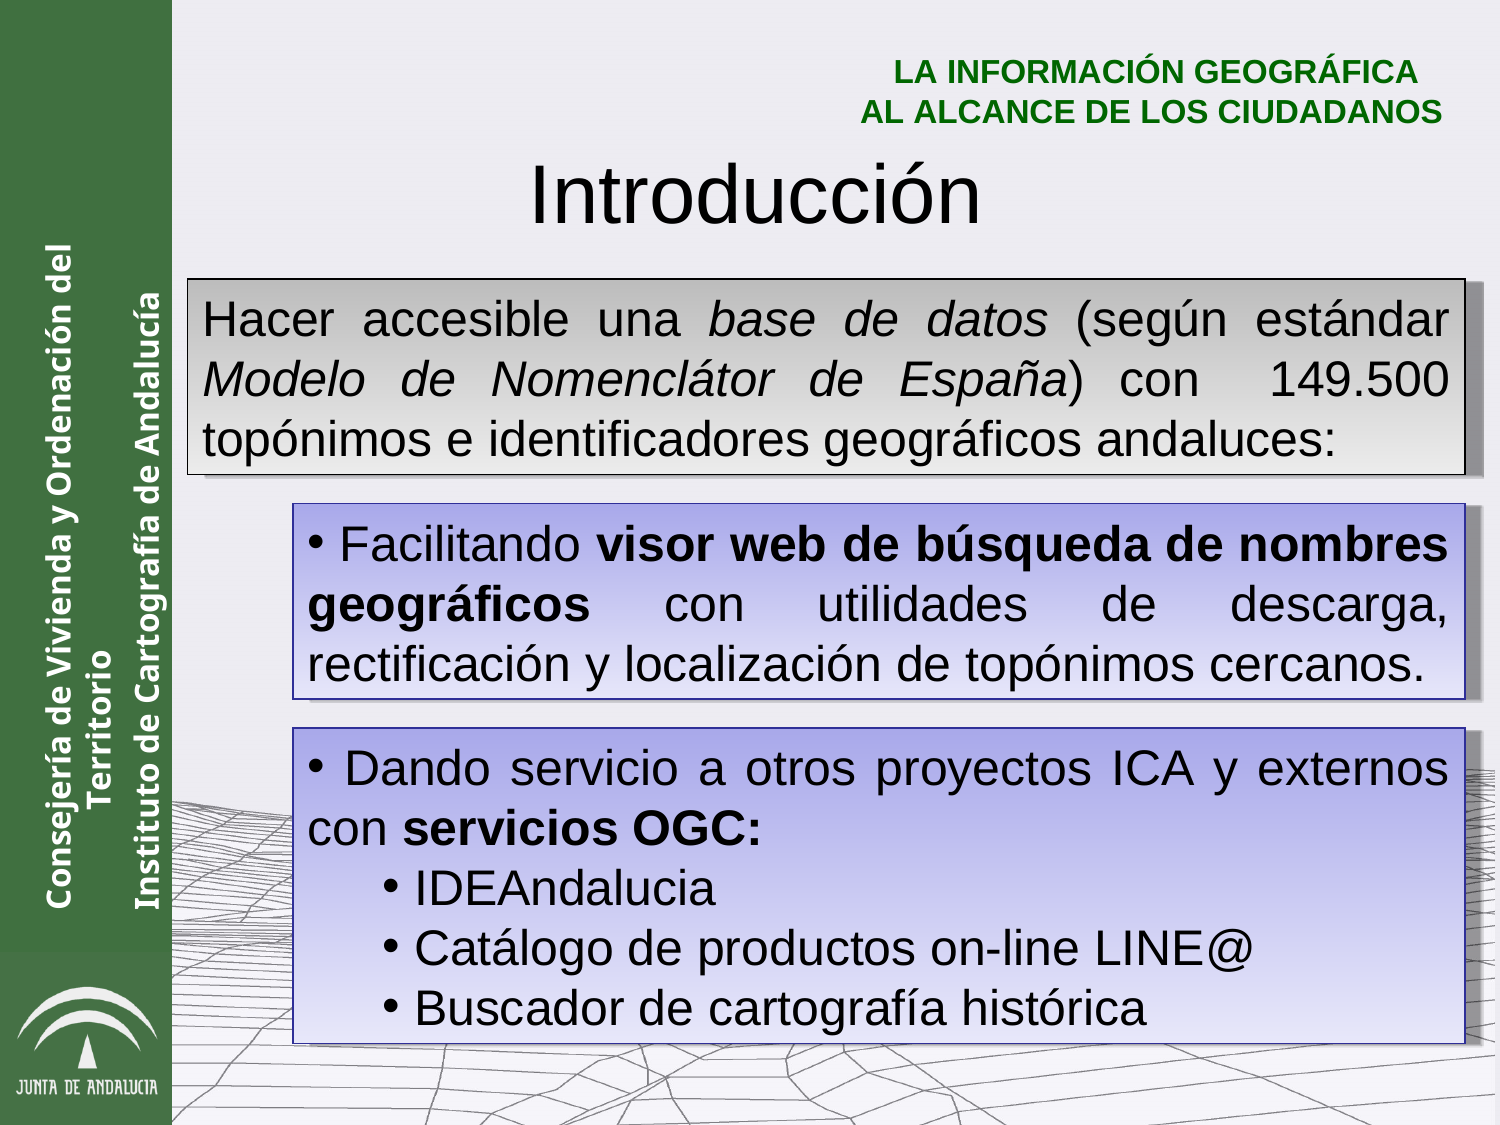

# Introducción
Hacer accesible una base de datos (según estándar Modelo de Nomenclátor de España) con 149.500 topónimos e identificadores geográficos andaluces:
 Facilitando visor web de búsqueda de nombres geográficos con utilidades de descarga, rectificación y localización de topónimos cercanos.
 Dando servicio a otros proyectos ICA y externos con servicios OGC:
 IDEAndalucia
 Catálogo de productos on-line LINE@
 Buscador de cartografía histórica